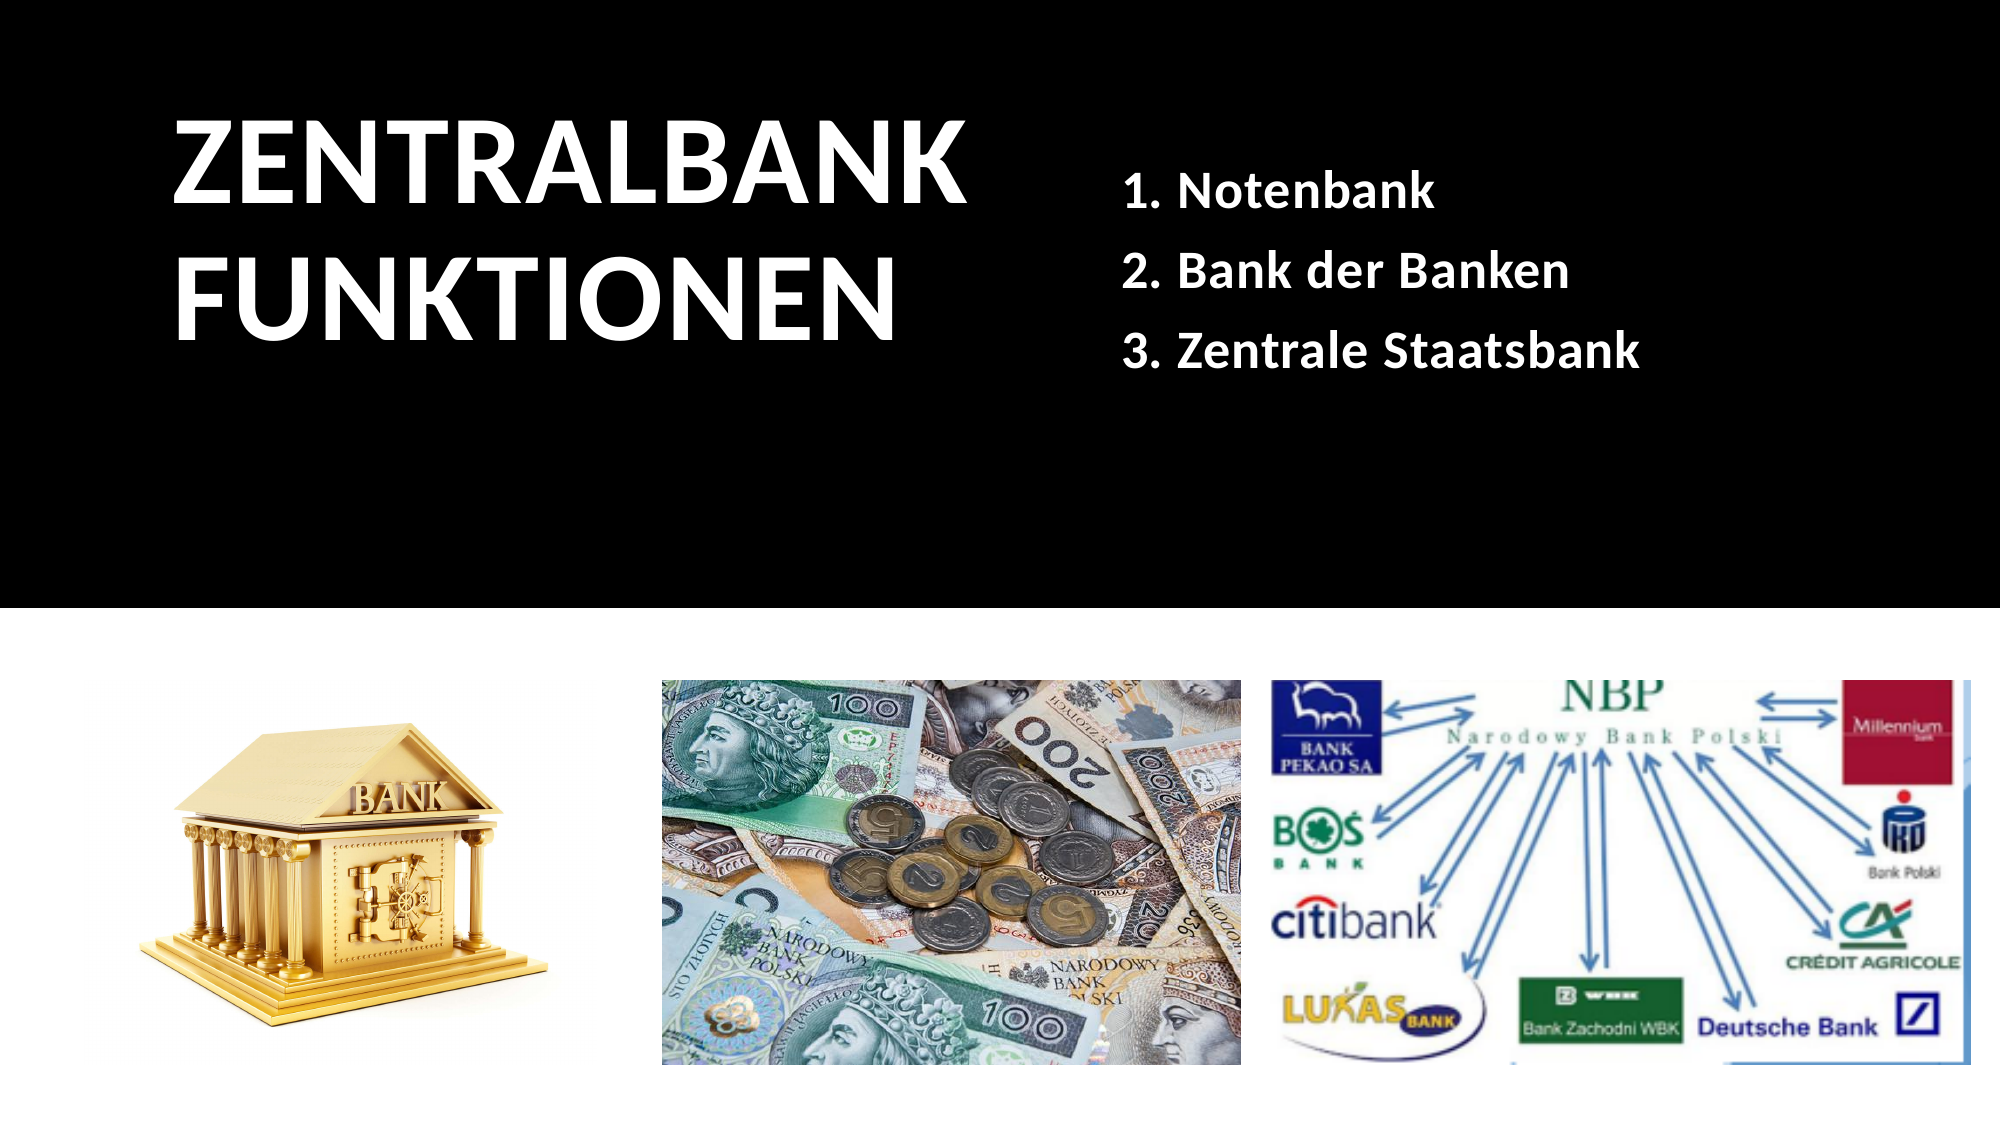

Notenbank
Bank der Banken
Zentrale Staatsbank
# Zentralbank Funktionen